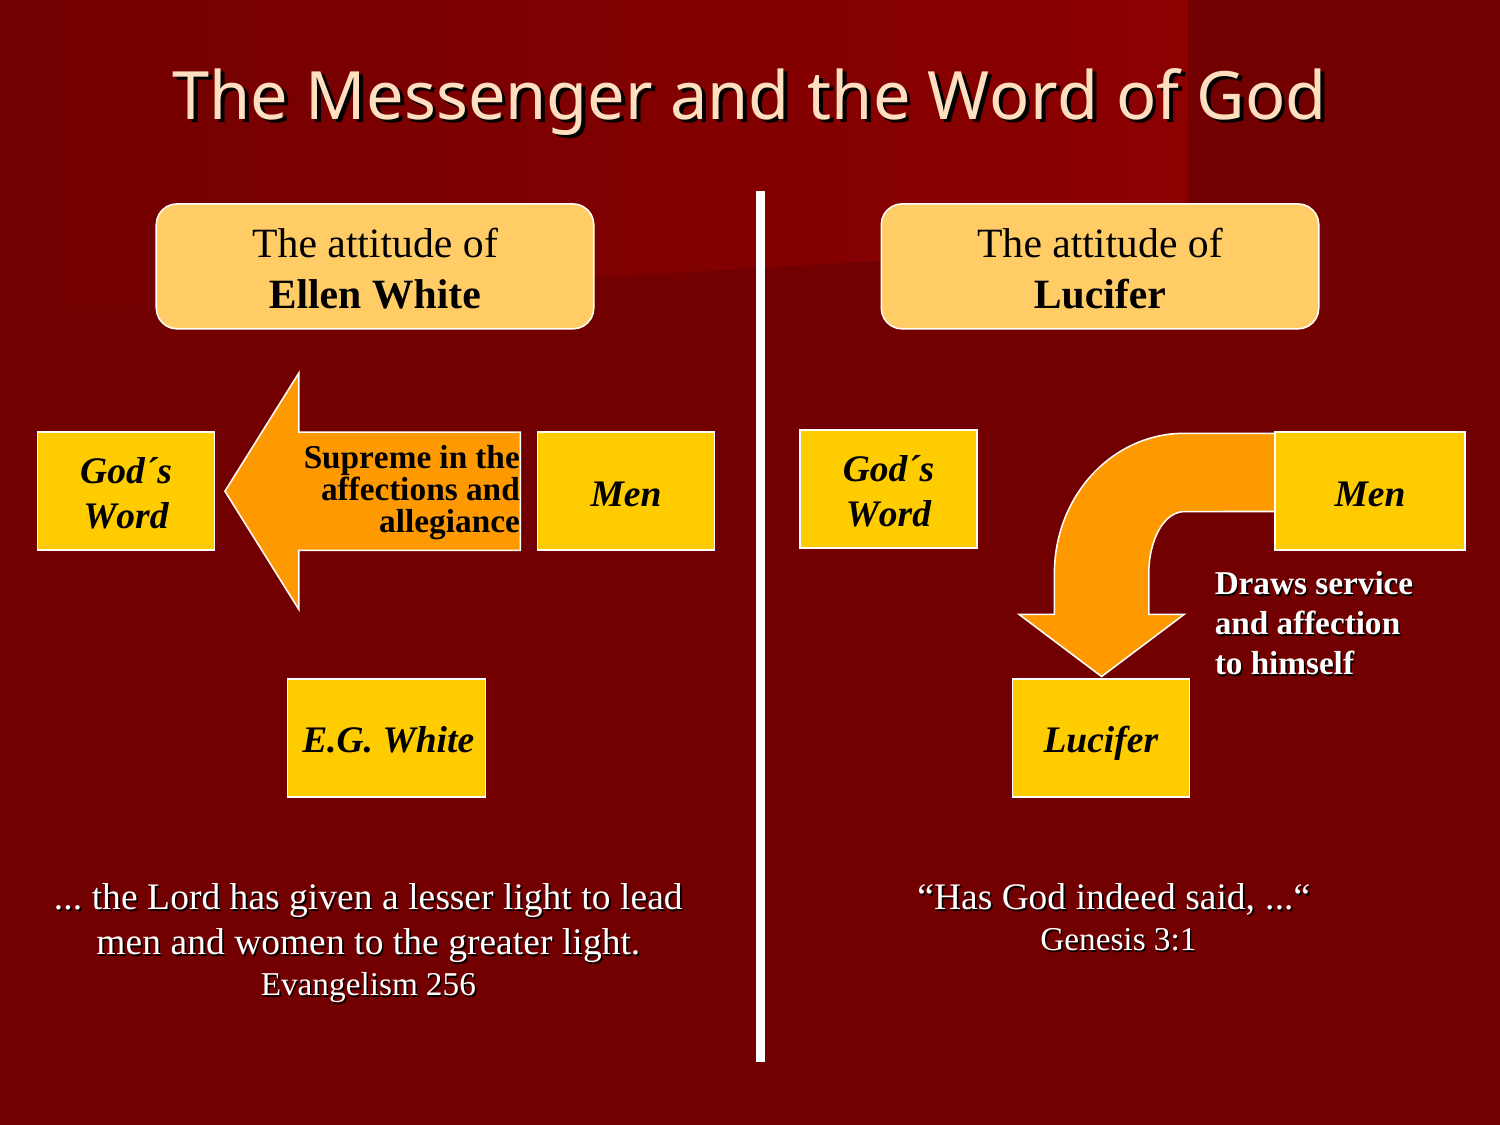

# The Messenger and the Word of God
The attitude of
Ellen White
The attitude of
Lucifer
 Supreme in the
affections and
allegiance
God´s
Word
God´s
Word
Men
Men
Draws service
and affection
to himself
E.G. White
Lucifer
... the Lord has given a lesser light to lead men and women to the greater light. Evangelism 256
“Has God indeed said, ...“
Genesis 3:1
6